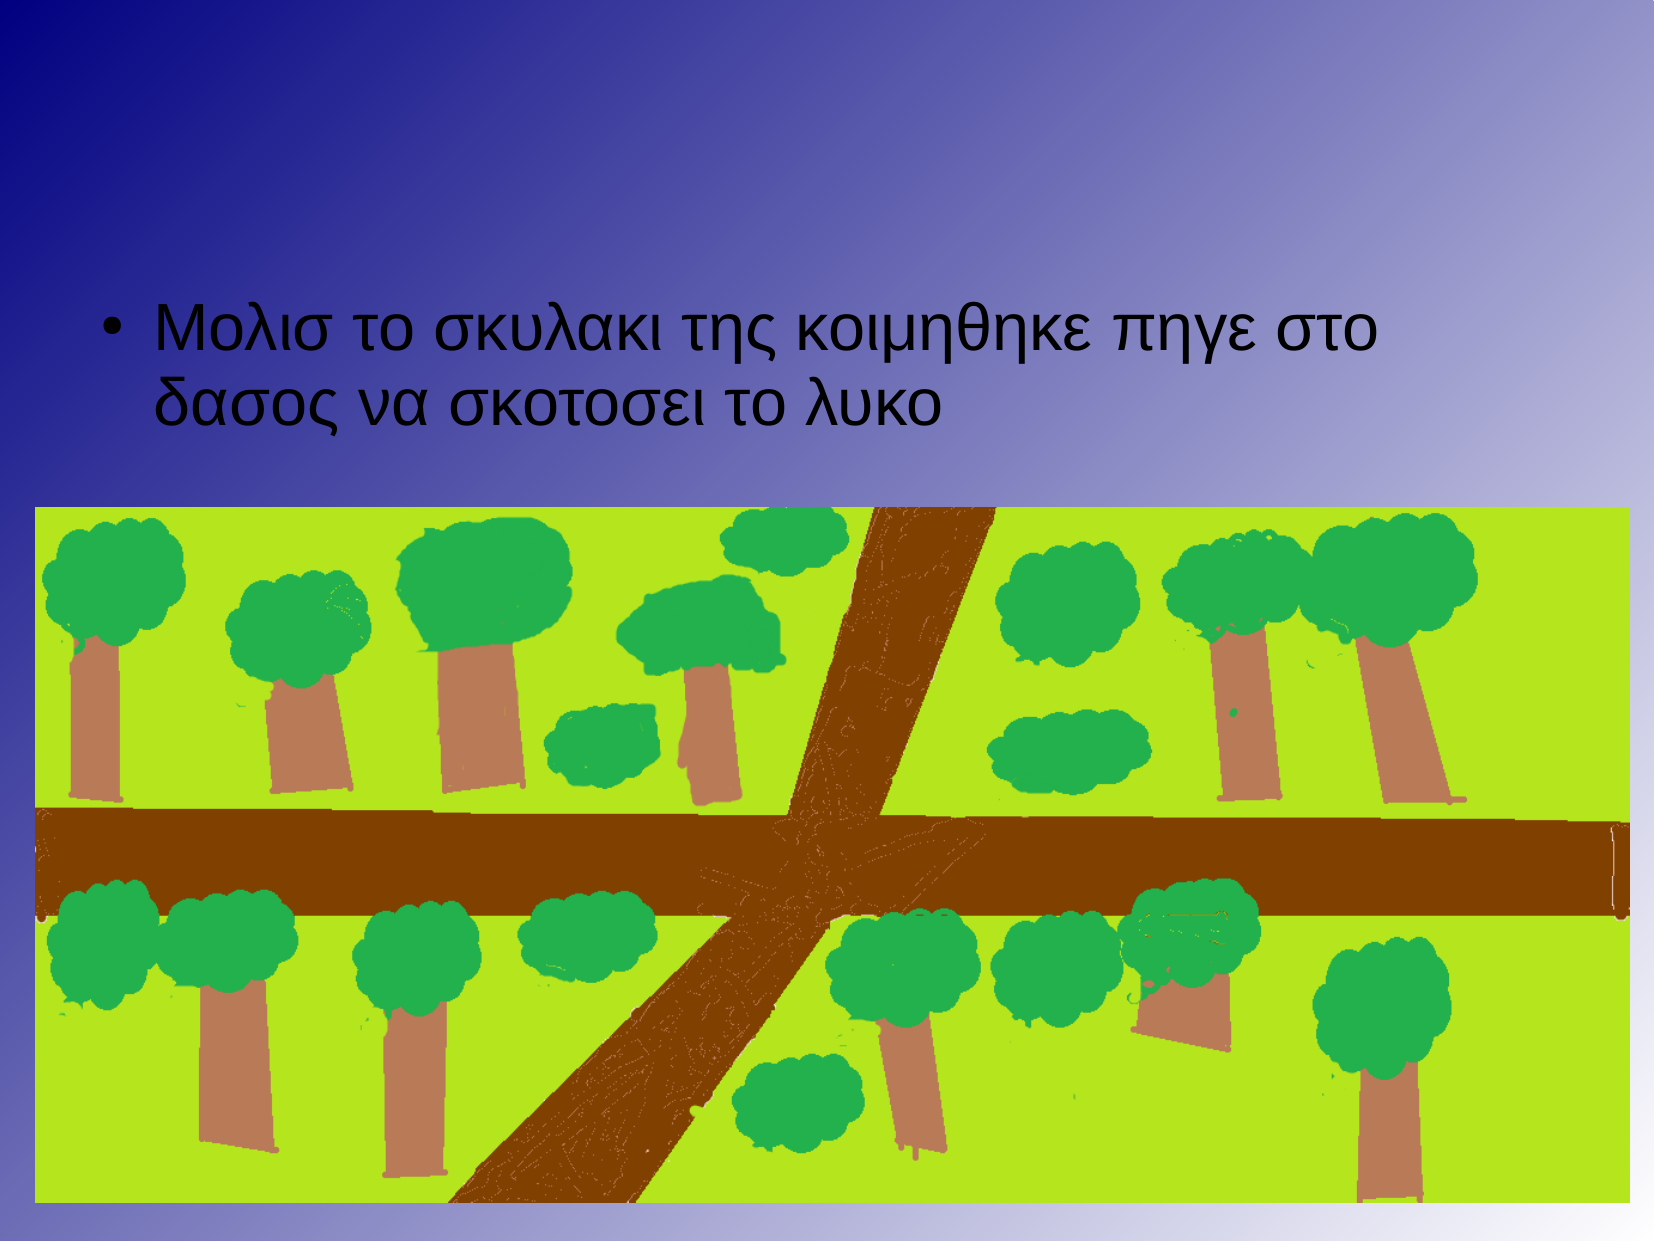

#
Μολισ το σκυλακι της κοιμηθηκε πηγε στο δασος να σκοτοσει το λυκο